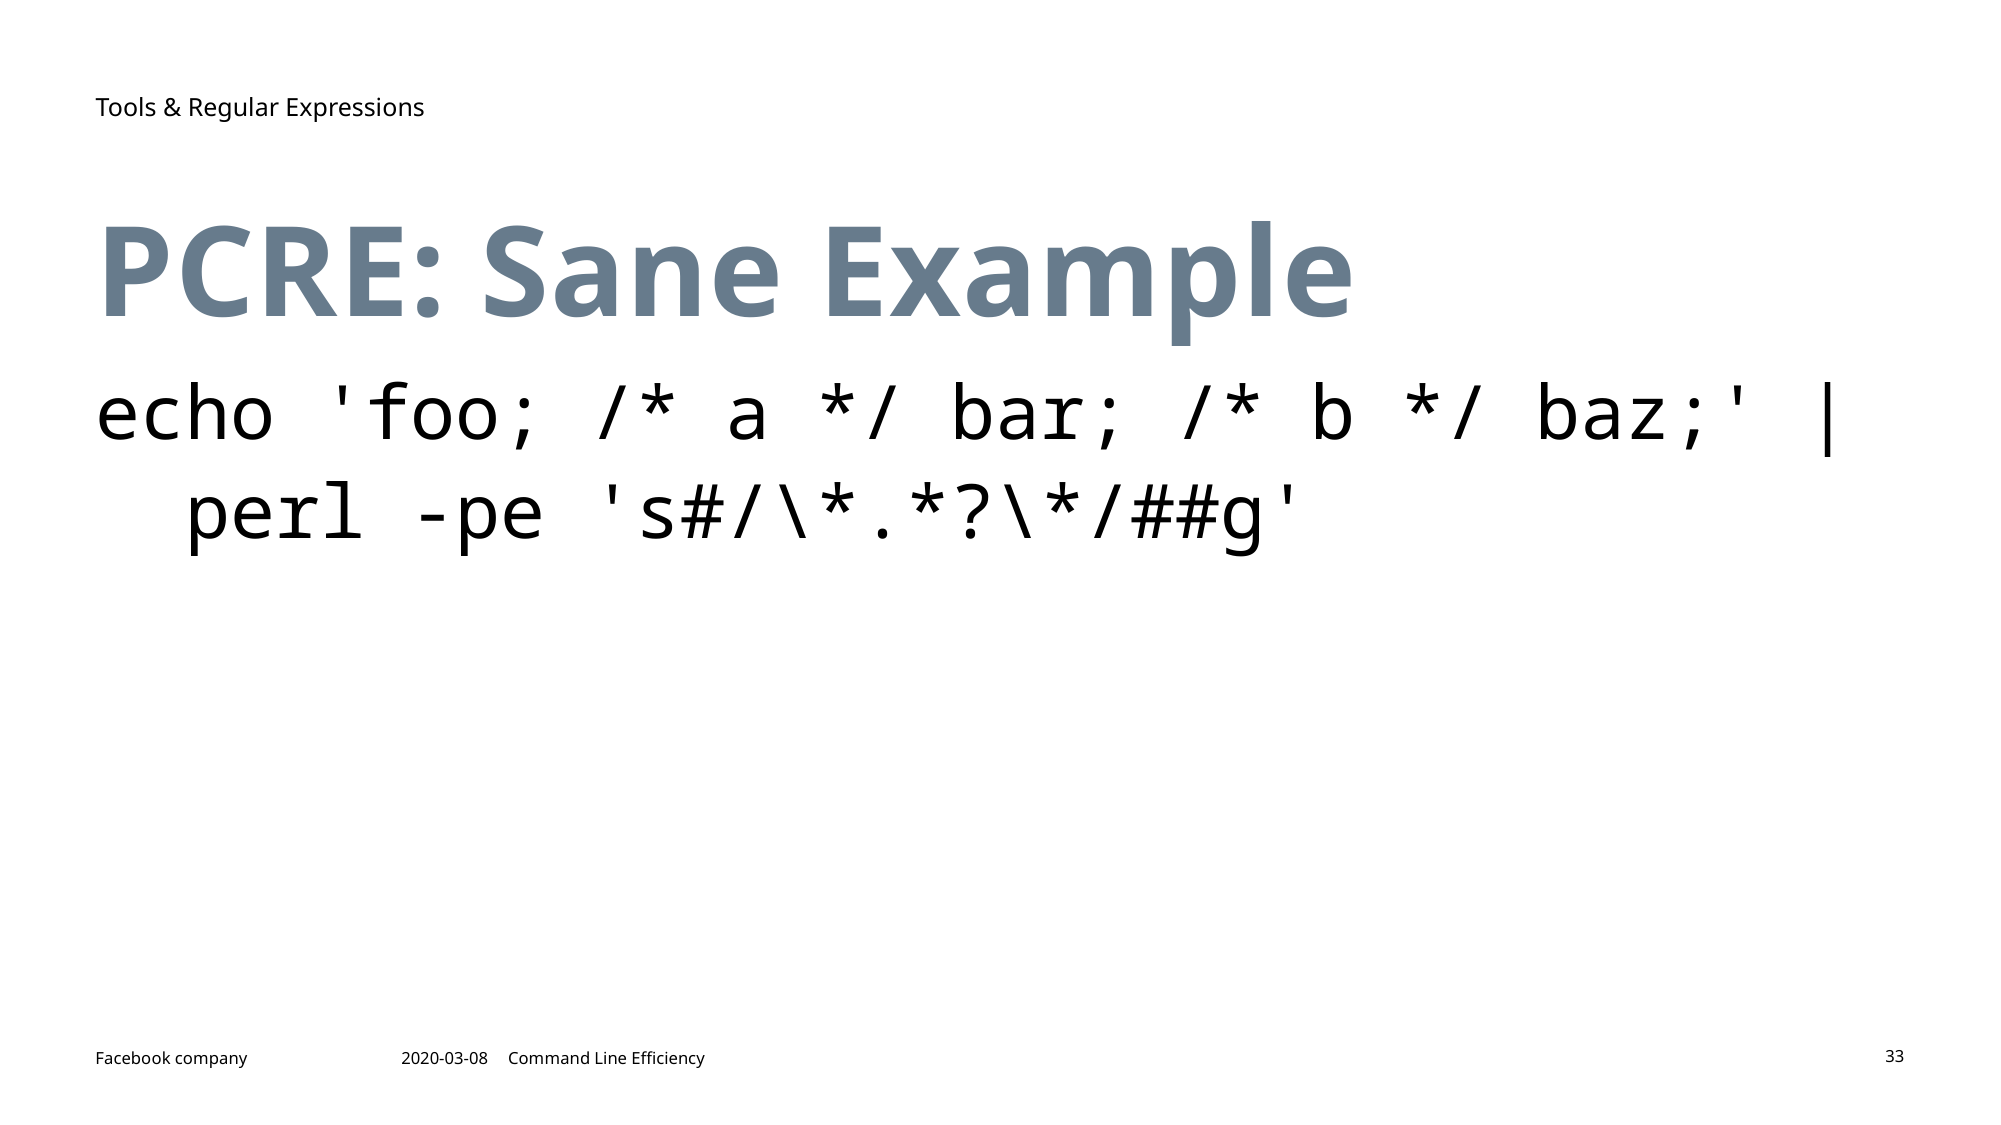

Tools & Regular Expressions
PCRE: Sane Example
# echo 'foo; /* a */ bar; /* b */ baz;' | perl -pe 's#/\*.*?\*/##g'
2020-03-08
Command Line Efficiency